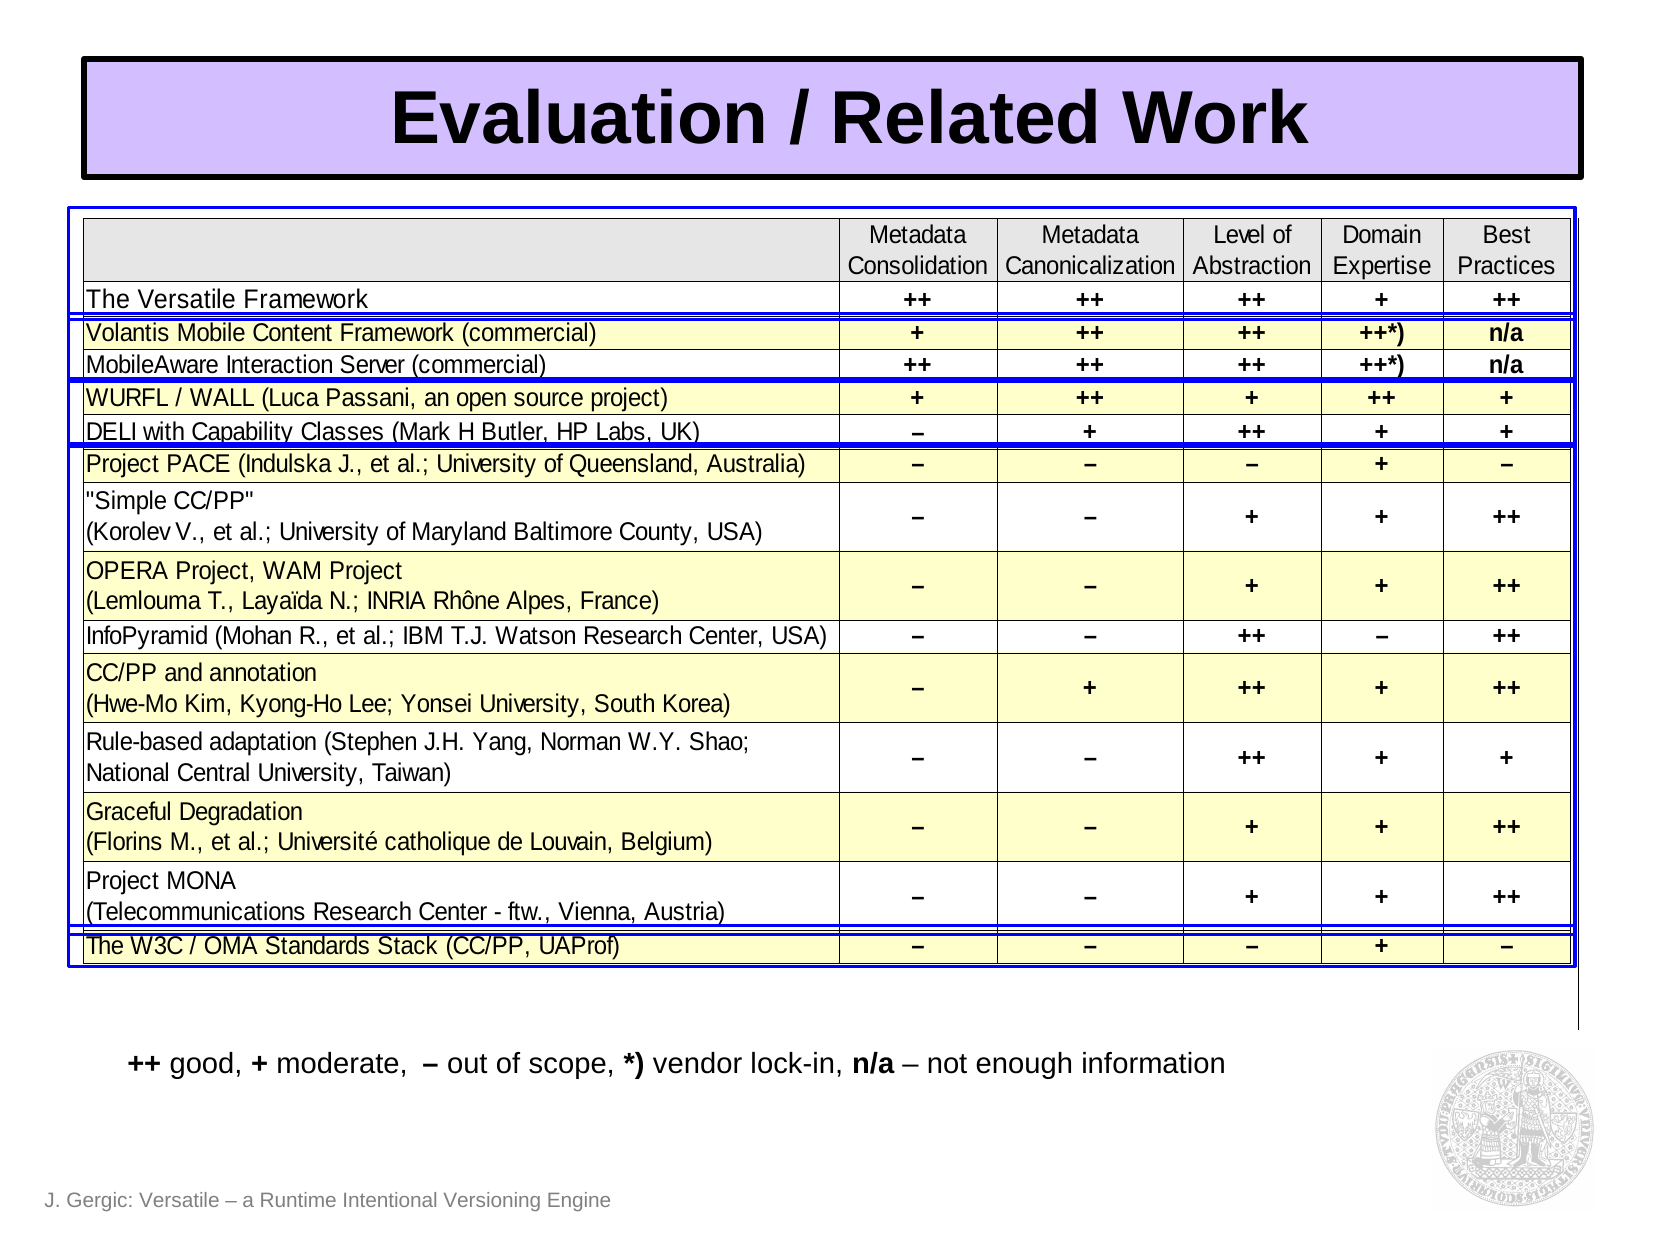

# Evaluation / Related Work
++ good, + moderate, 	– out of scope, *) vendor lock-in, n/a – not enough information